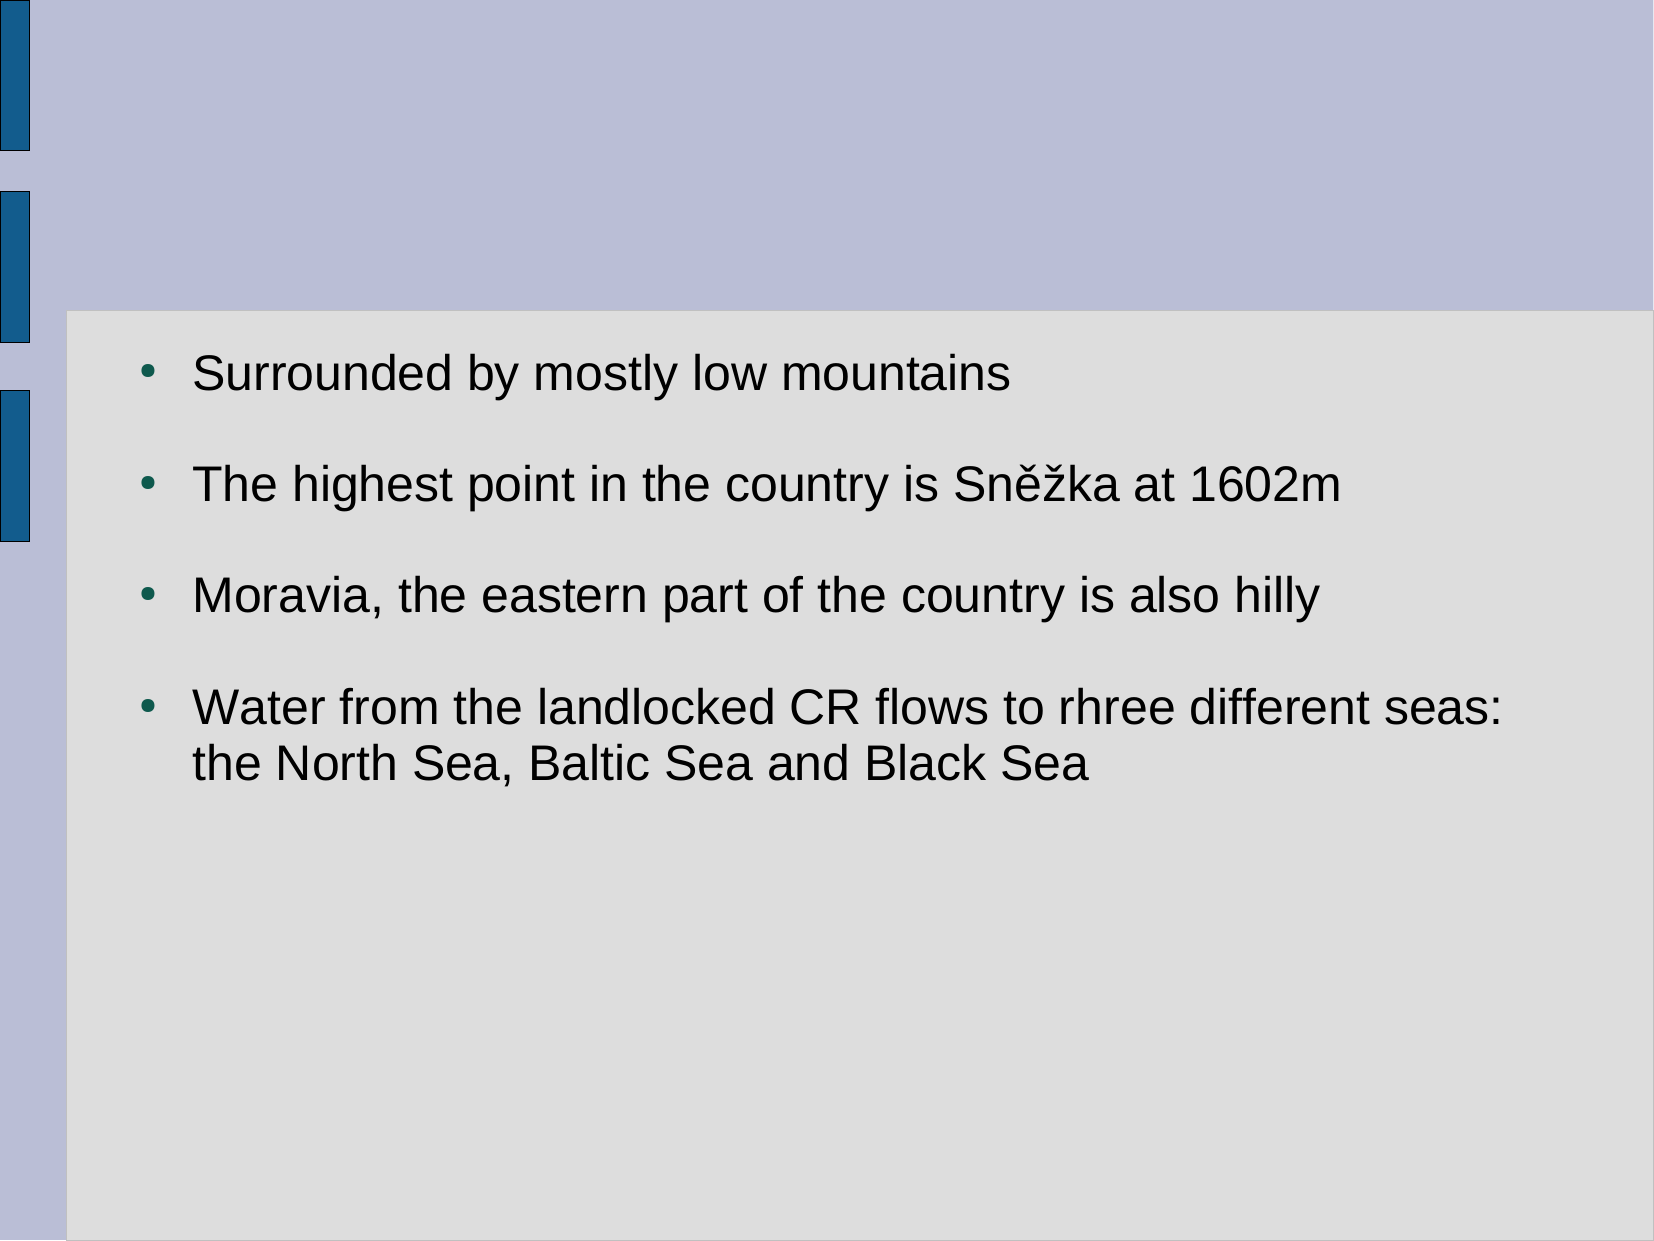

# Surrounded by mostly low mountains
The highest point in the country is Sněžka at 1602m
Moravia, the eastern part of the country is also hilly
Water from the landlocked CR flows to rhree different seas: the North Sea, Baltic Sea and Black Sea